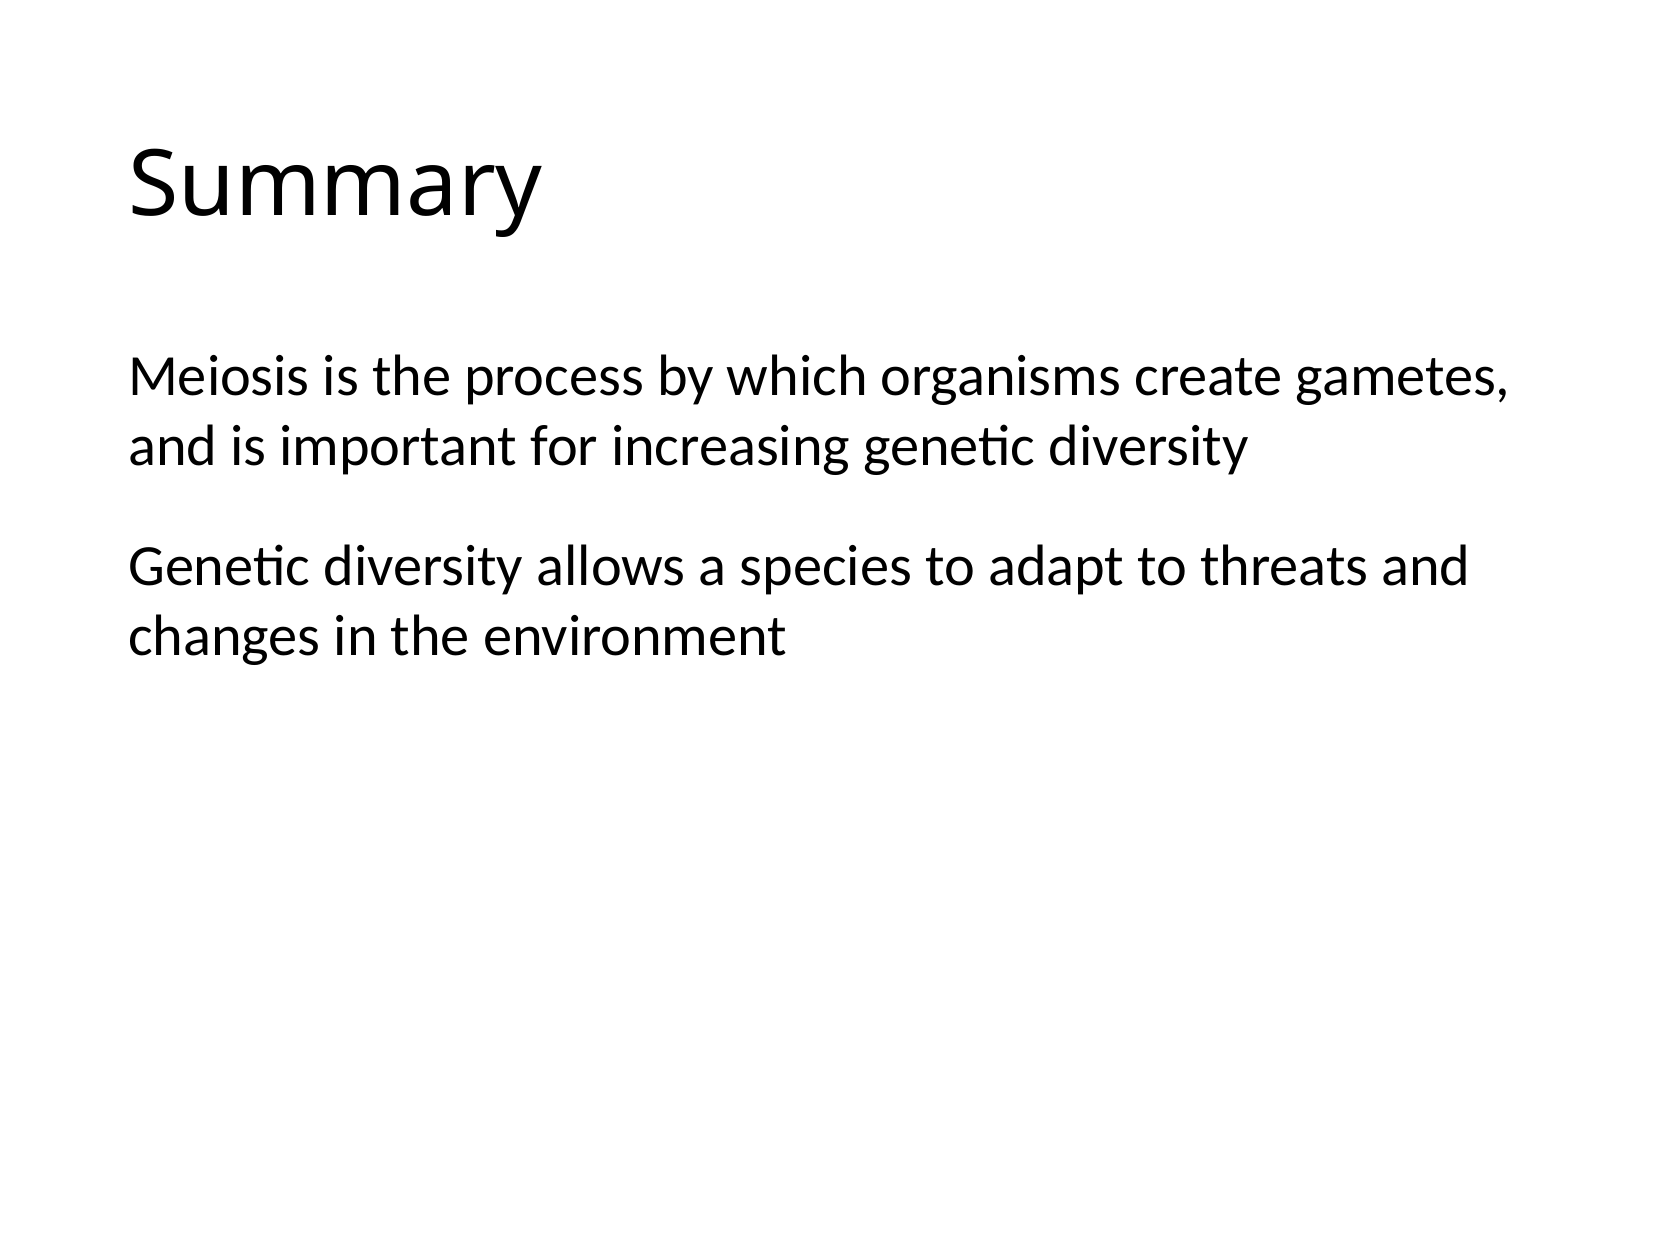

Summary
Meiosis is the process by which organisms create gametes, and is important for increasing genetic diversity
Genetic diversity allows a species to adapt to threats and changes in the environment